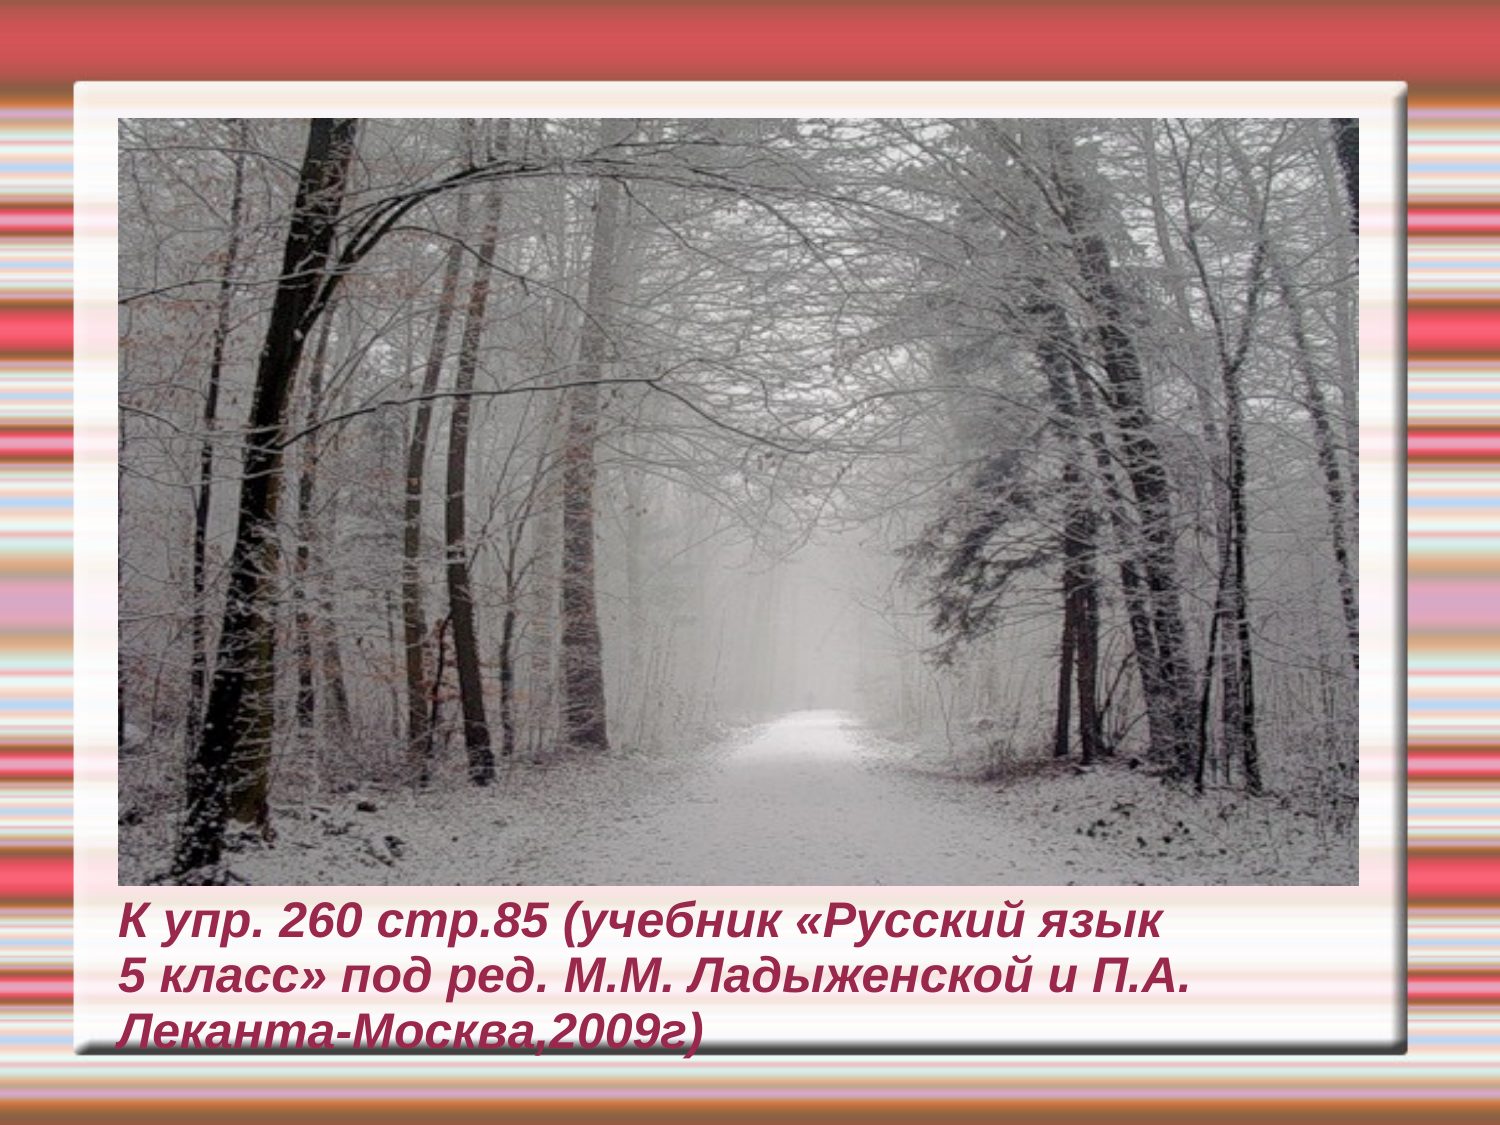

# К упр. 260 стр.85 (учебник «Русский язык 5 класс» под ред. М.М. Ладыженской и П.А. Леканта-Москва,2009г)